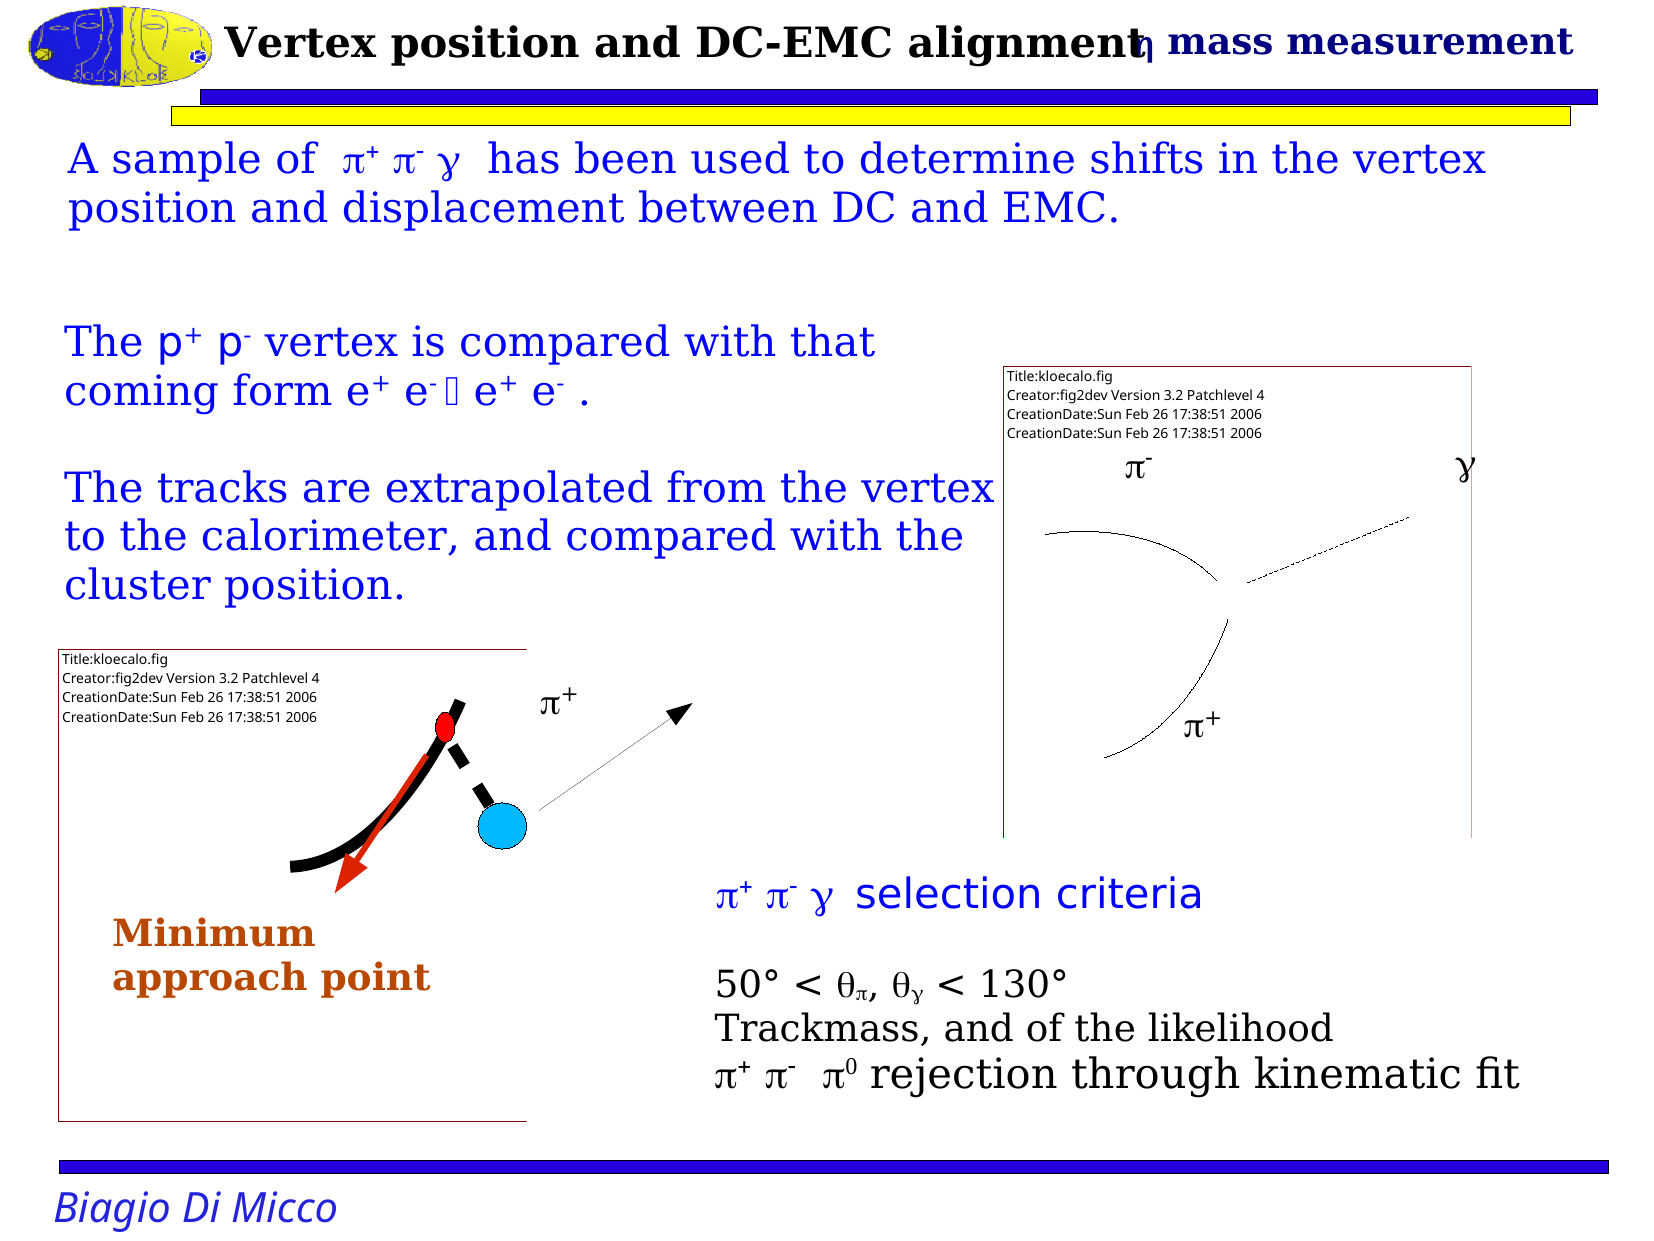

Vertex position and DC-EMC alignment
A sample of p+ p- g has been used to determine shifts in the vertex position and displacement between DC and EMC.
The p+ p- vertex is compared with that coming form e+ e-  e+ e- .
The tracks are extrapolated from the vertex to the calorimeter, and compared with the cluster position.
g
p-
p+
p+
p+ p- g selection criteria
Minimum approach point
50° < qp, qg < 130°
Trackmass, and of the likelihood
p+ p- p0 rejection through kinematic fit